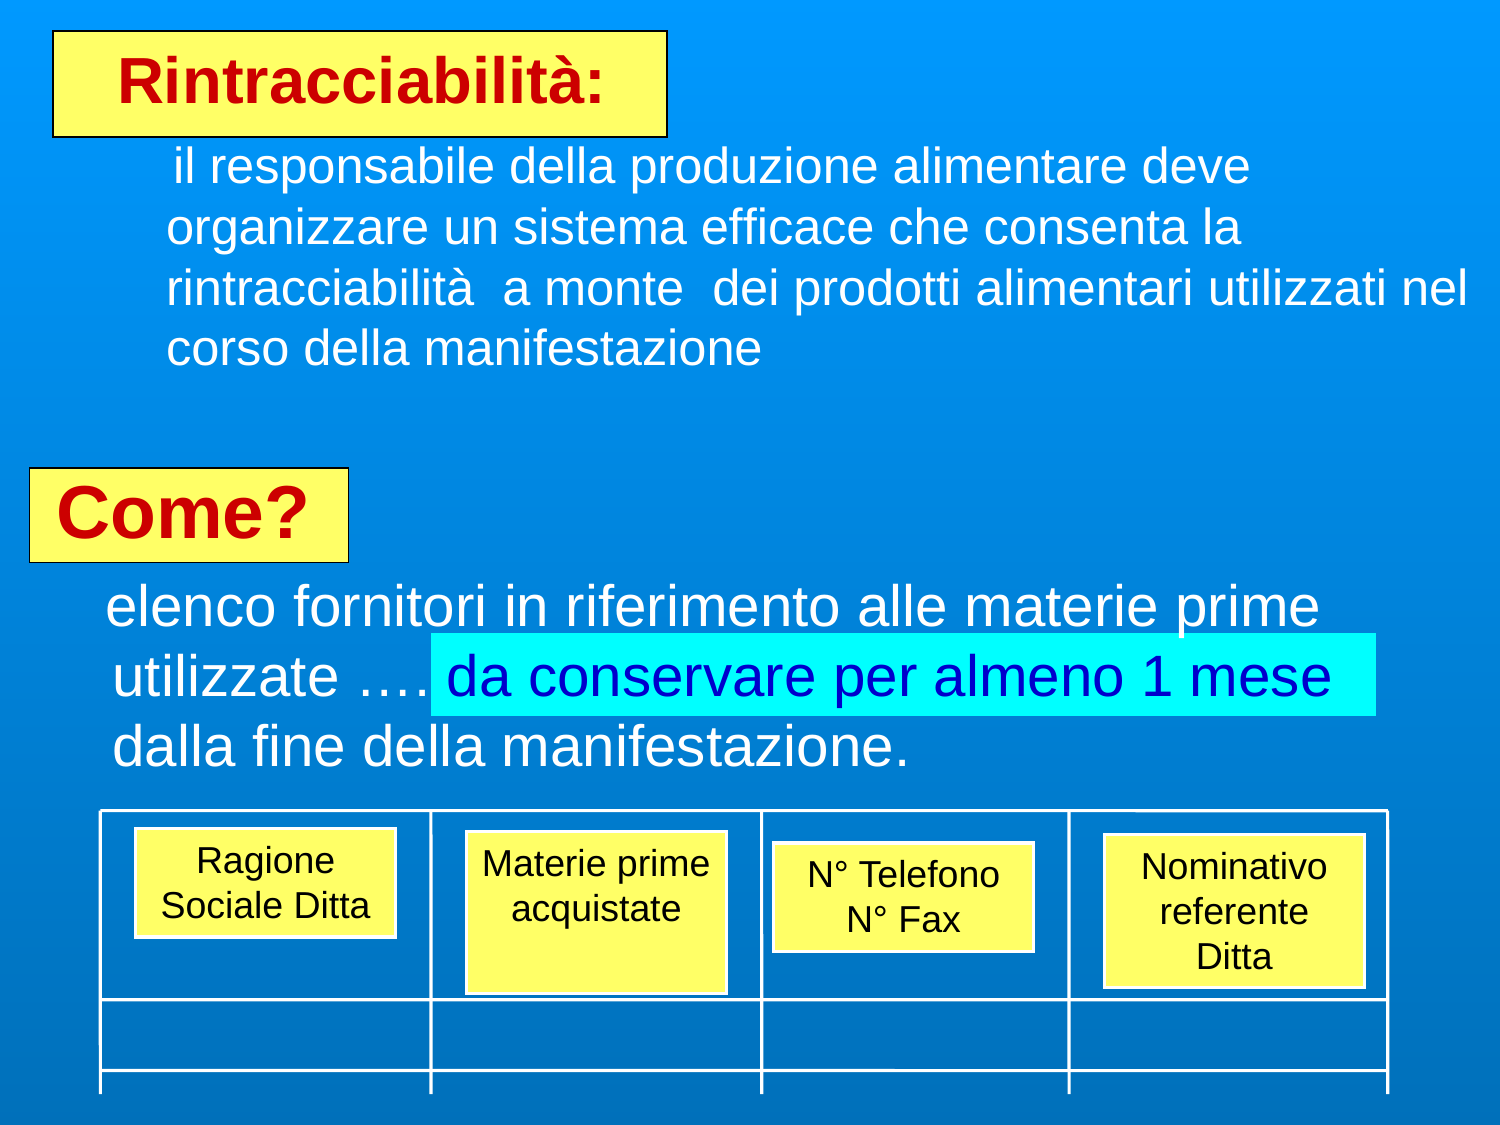

# Rintracciabilità:
 il responsabile della produzione alimentare deve organizzare un sistema efficace che consenta la rintracciabilità a monte dei prodotti alimentari utilizzati nel corso della manifestazione
Come?
 elenco fornitori in riferimento alle materie prime utilizzate …. da conservare per almeno 1 mese dalla fine della manifestazione.
Ragione Sociale Ditta
Materie prime
acquistate
Nominativo referente Ditta
N° Telefono N° Fax